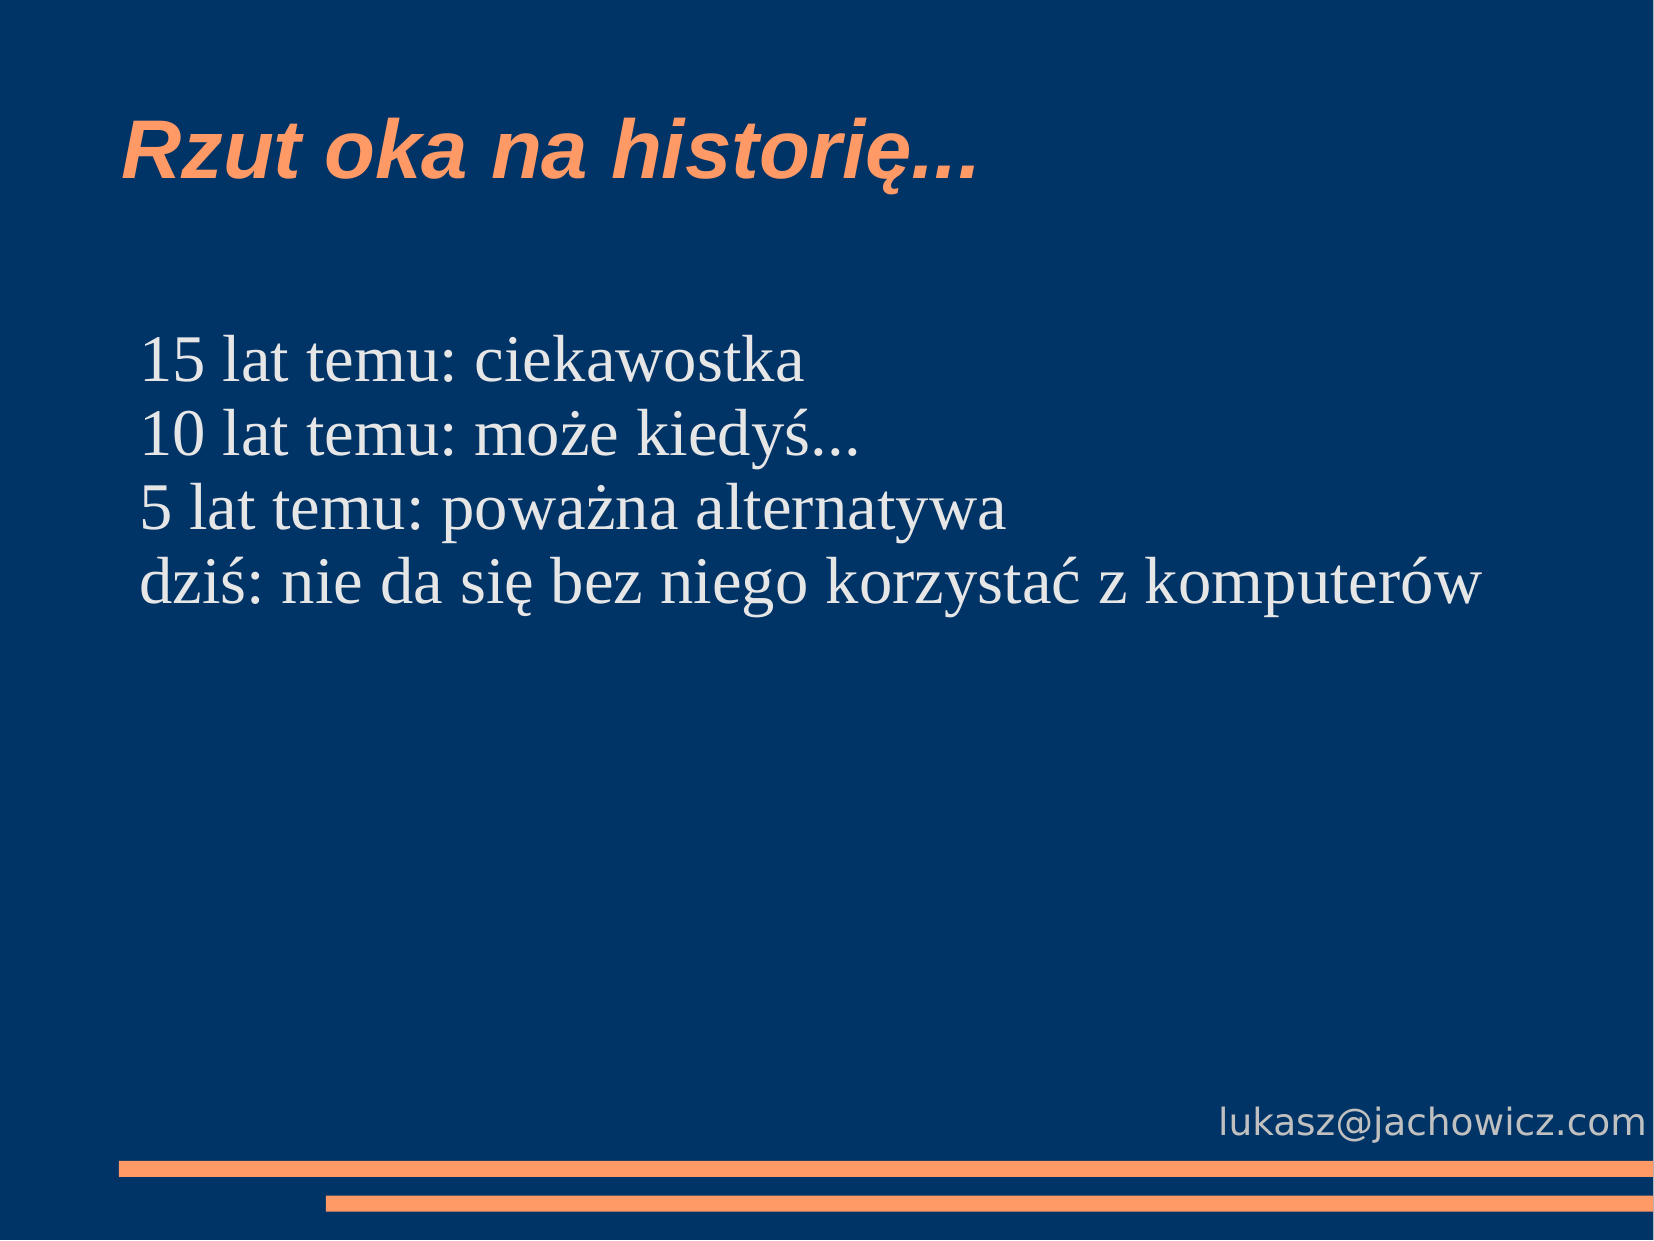

# Rzut oka na historię...
15 lat temu: ciekawostka
10 lat temu: może kiedyś...
5 lat temu: poważna alternatywa
dziś: nie da się bez niego korzystać z komputerów
lukasz@jachowicz.com